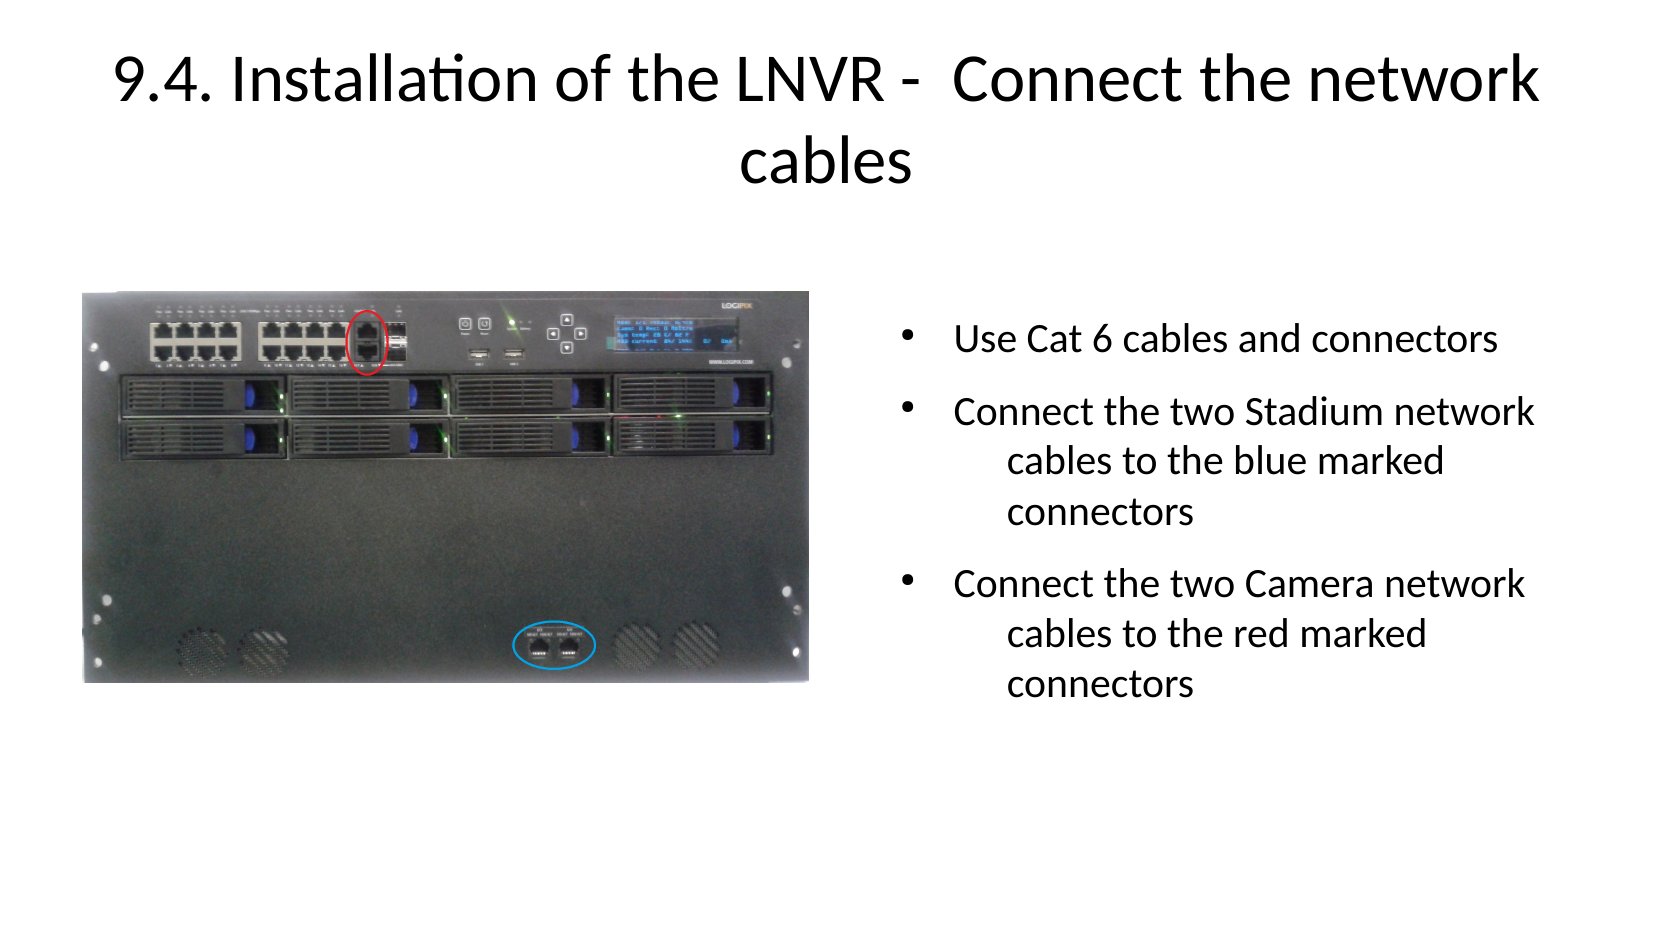

# 9.4. Installation of the LNVR - Connect the network cables
Use Cat 6 cables and connectors
Connect the two Stadium network cables to the blue marked connectors
Connect the two Camera network cables to the red marked connectors